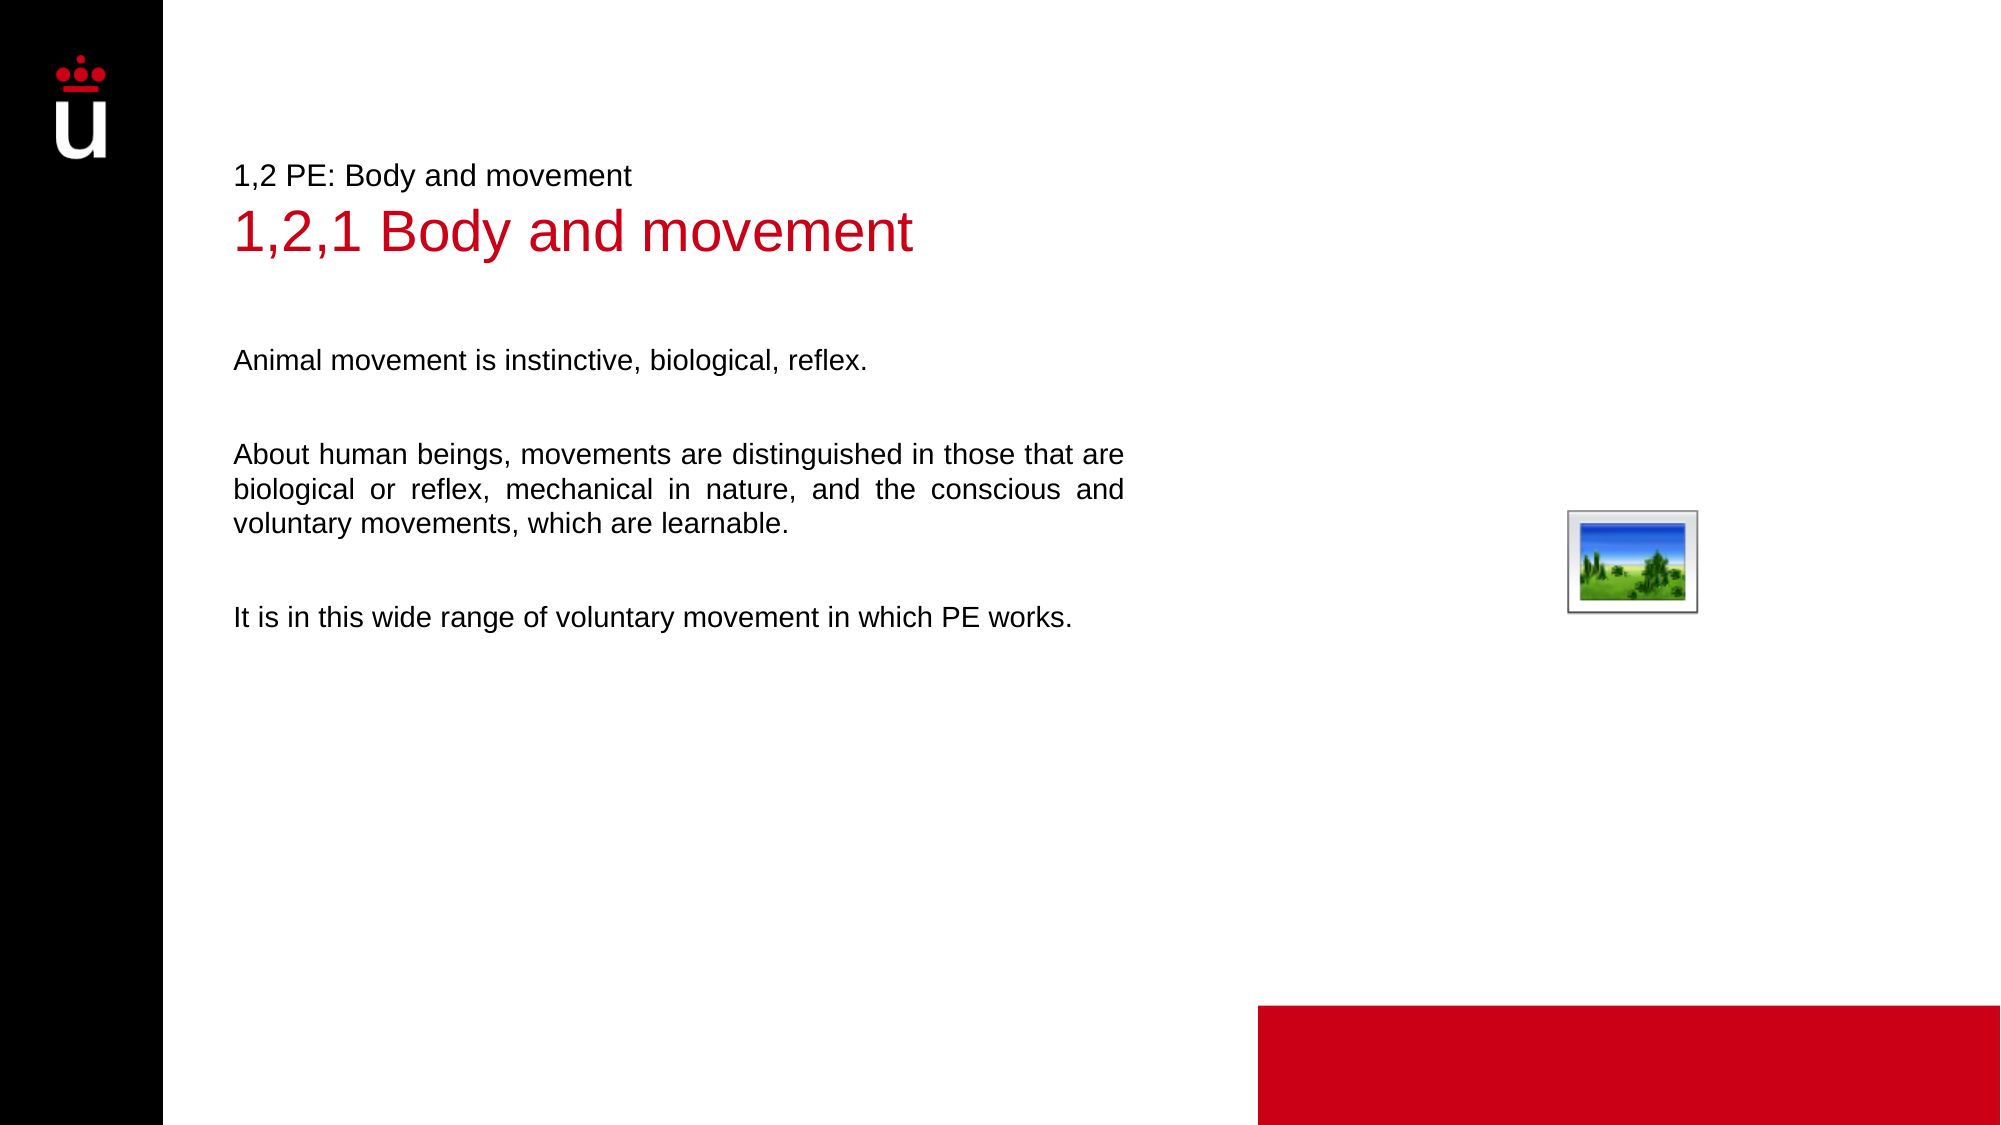

1,2 PE: Body and movement
1,2,1 Body and movement
Animal movement is instinctive, biological, reflex.
About human beings, movements are distinguished in those that are biological or reflex, mechanical in nature, and the conscious and voluntary movements, which are learnable.
It is in this wide range of voluntary movement in which PE works.